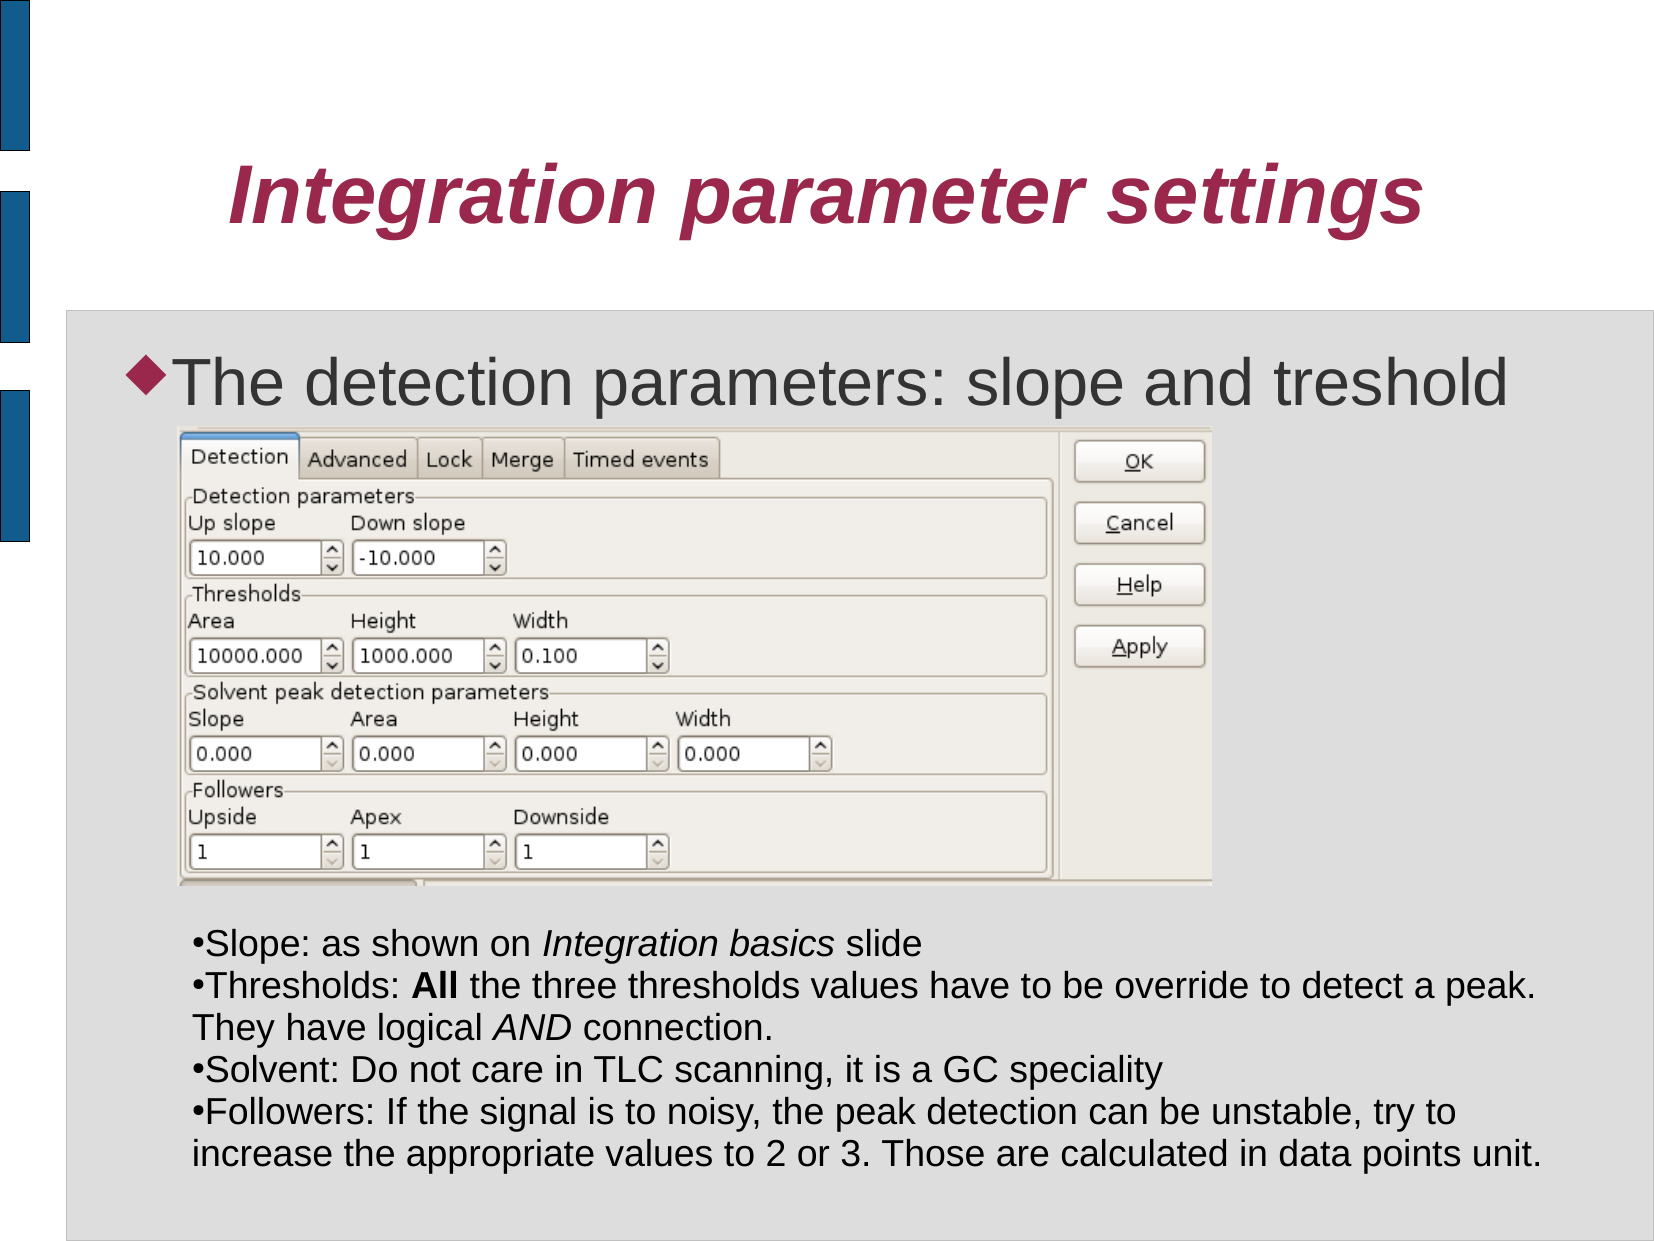

# Integration parameter settings
The detection parameters: slope and treshold
Slope: as shown on Integration basics slide
Thresholds: All the three thresholds values have to be override to detect a peak. They have logical AND connection.
Solvent: Do not care in TLC scanning, it is a GC speciality
Followers: If the signal is to noisy, the peak detection can be unstable, try to increase the appropriate values to 2 or 3. Those are calculated in data points unit.